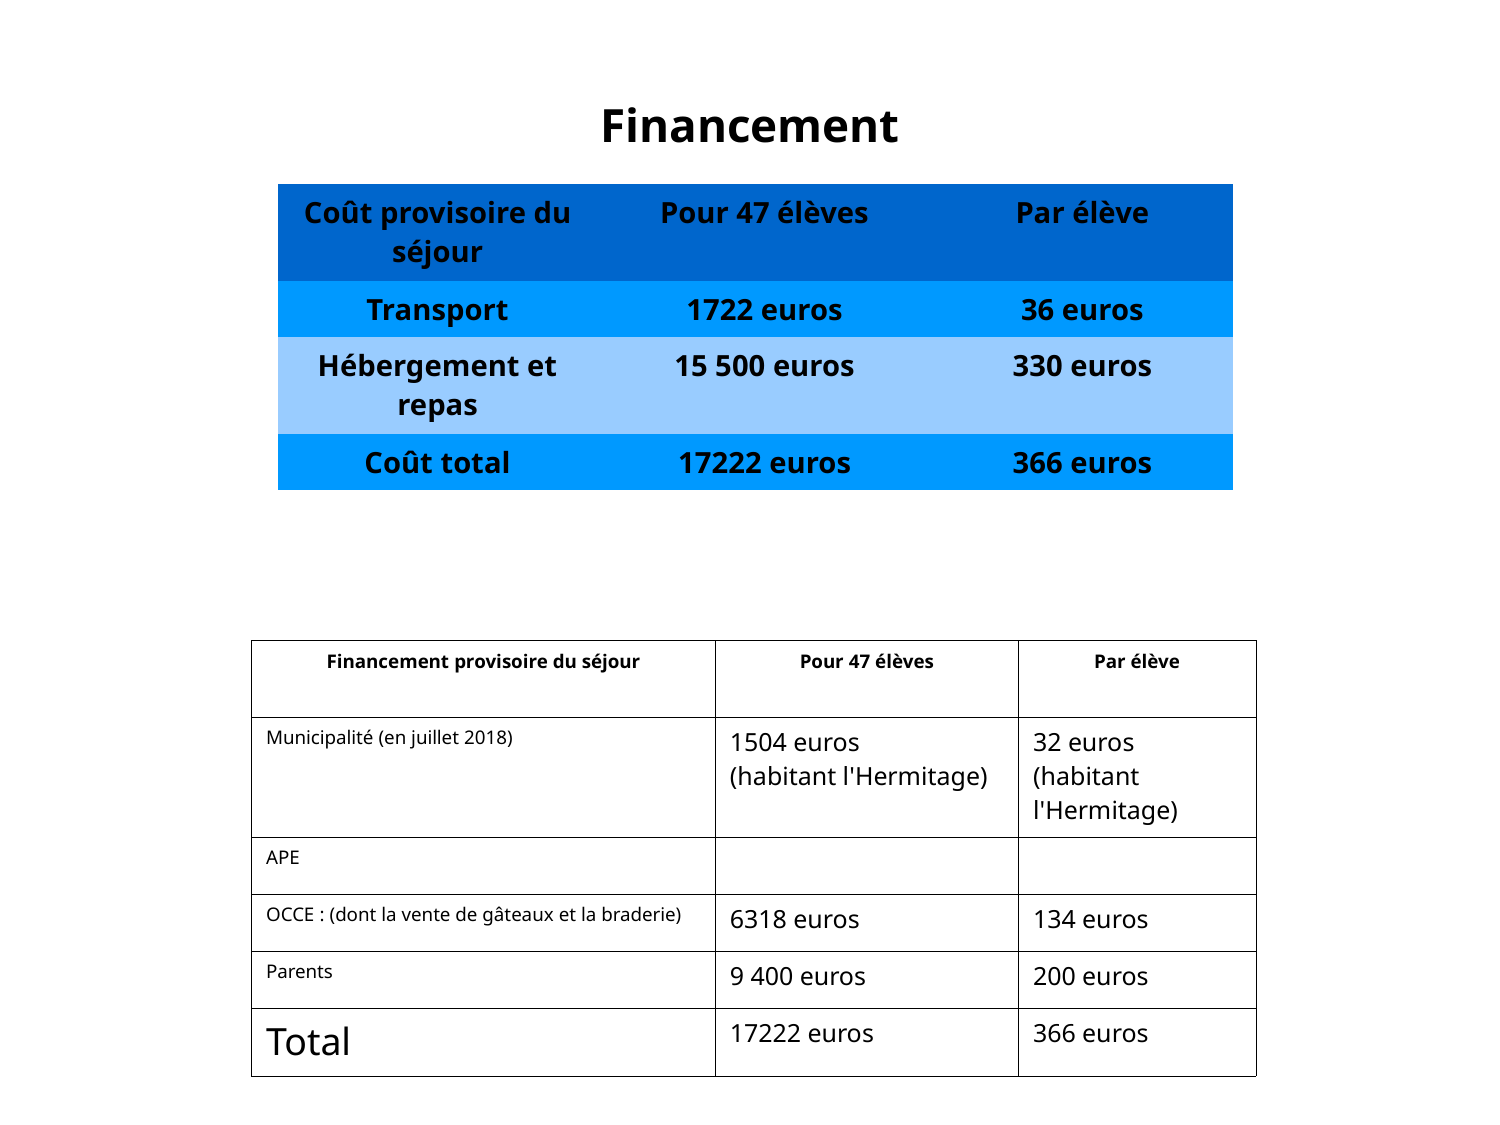

# Financement
| Coût provisoire du séjour | Pour 47 élèves | Par élève |
| --- | --- | --- |
| Transport | 1722 euros | 36 euros |
| Hébergement et repas | 15 500 euros | 330 euros |
| Coût total | 17222 euros | 366 euros |
| Financement provisoire du séjour | Pour 47 élèves | Par élève |
| --- | --- | --- |
| Municipalité (en juillet 2018) | 1504 euros (habitant l'Hermitage) | 32 euros (habitant l'Hermitage) |
| APE | | |
| OCCE : (dont la vente de gâteaux et la braderie) | 6318 euros | 134 euros |
| Parents | 9 400 euros | 200 euros |
| Total | 17222 euros | 366 euros |